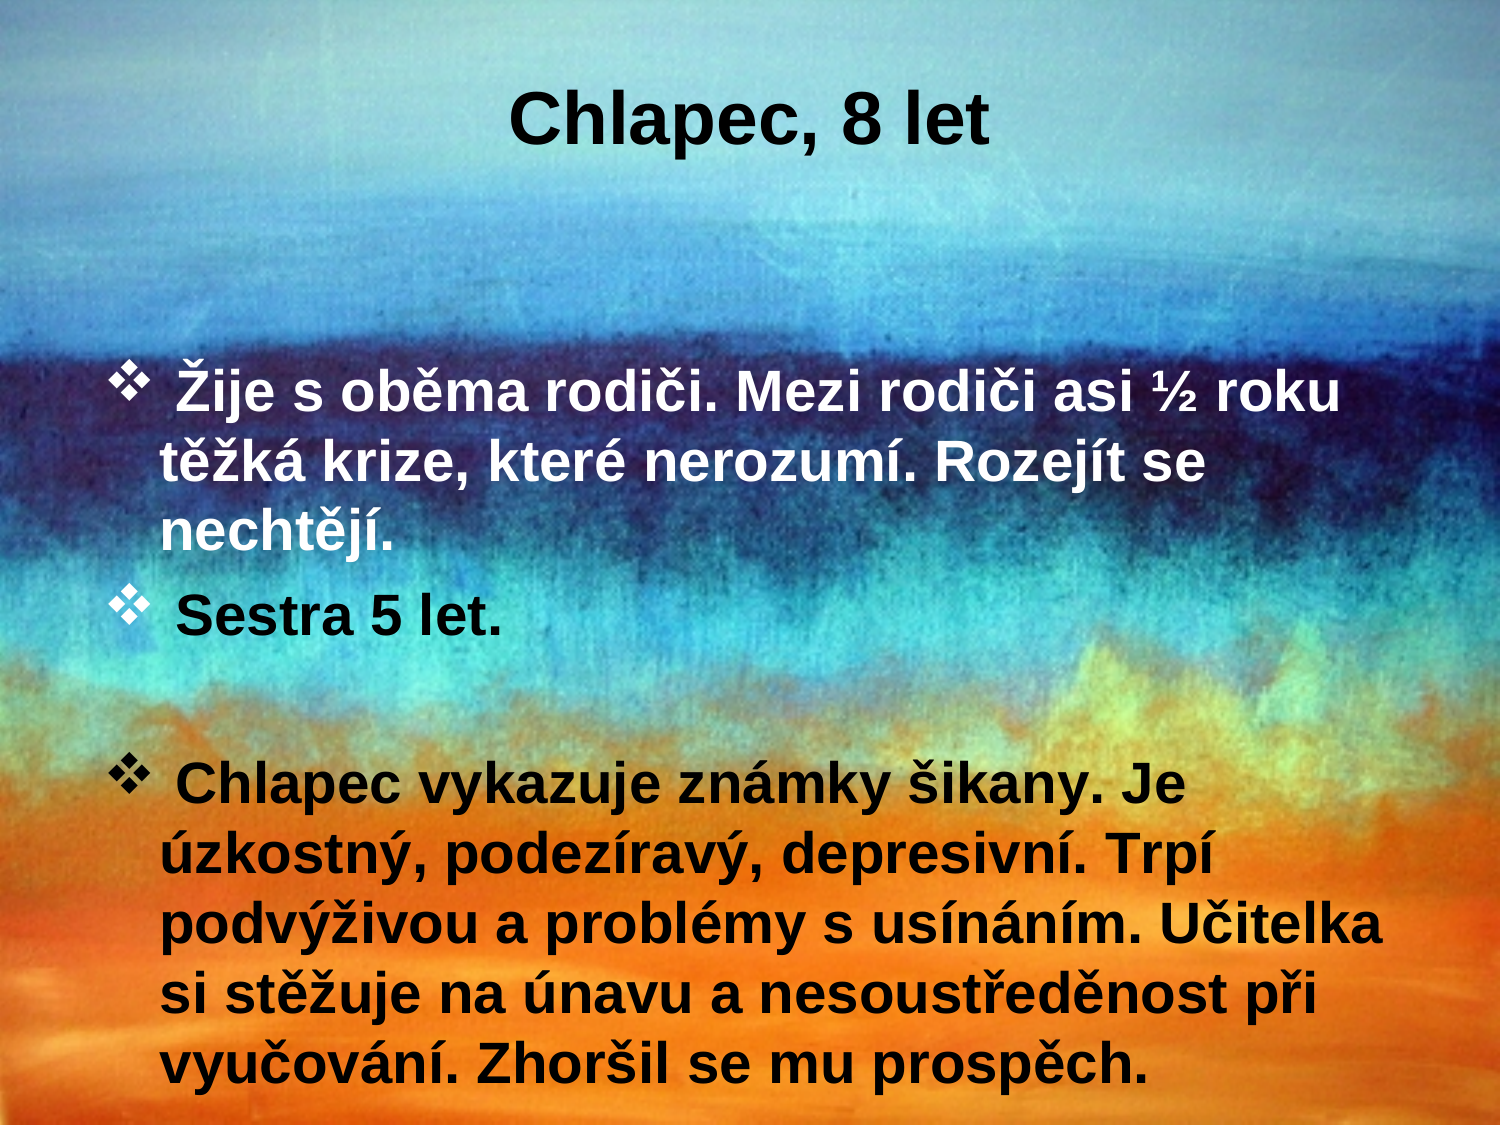

# Chlapec, 8 let
 Žije s oběma rodiči. Mezi rodiči asi ½ roku těžká krize, které nerozumí. Rozejít se nechtějí.
 Sestra 5 let.
 Chlapec vykazuje známky šikany. Je úzkostný, podezíravý, depresivní. Trpí podvýživou a problémy s usínáním. Učitelka si stěžuje na únavu a nesoustředěnost při vyučování. Zhoršil se mu prospěch.